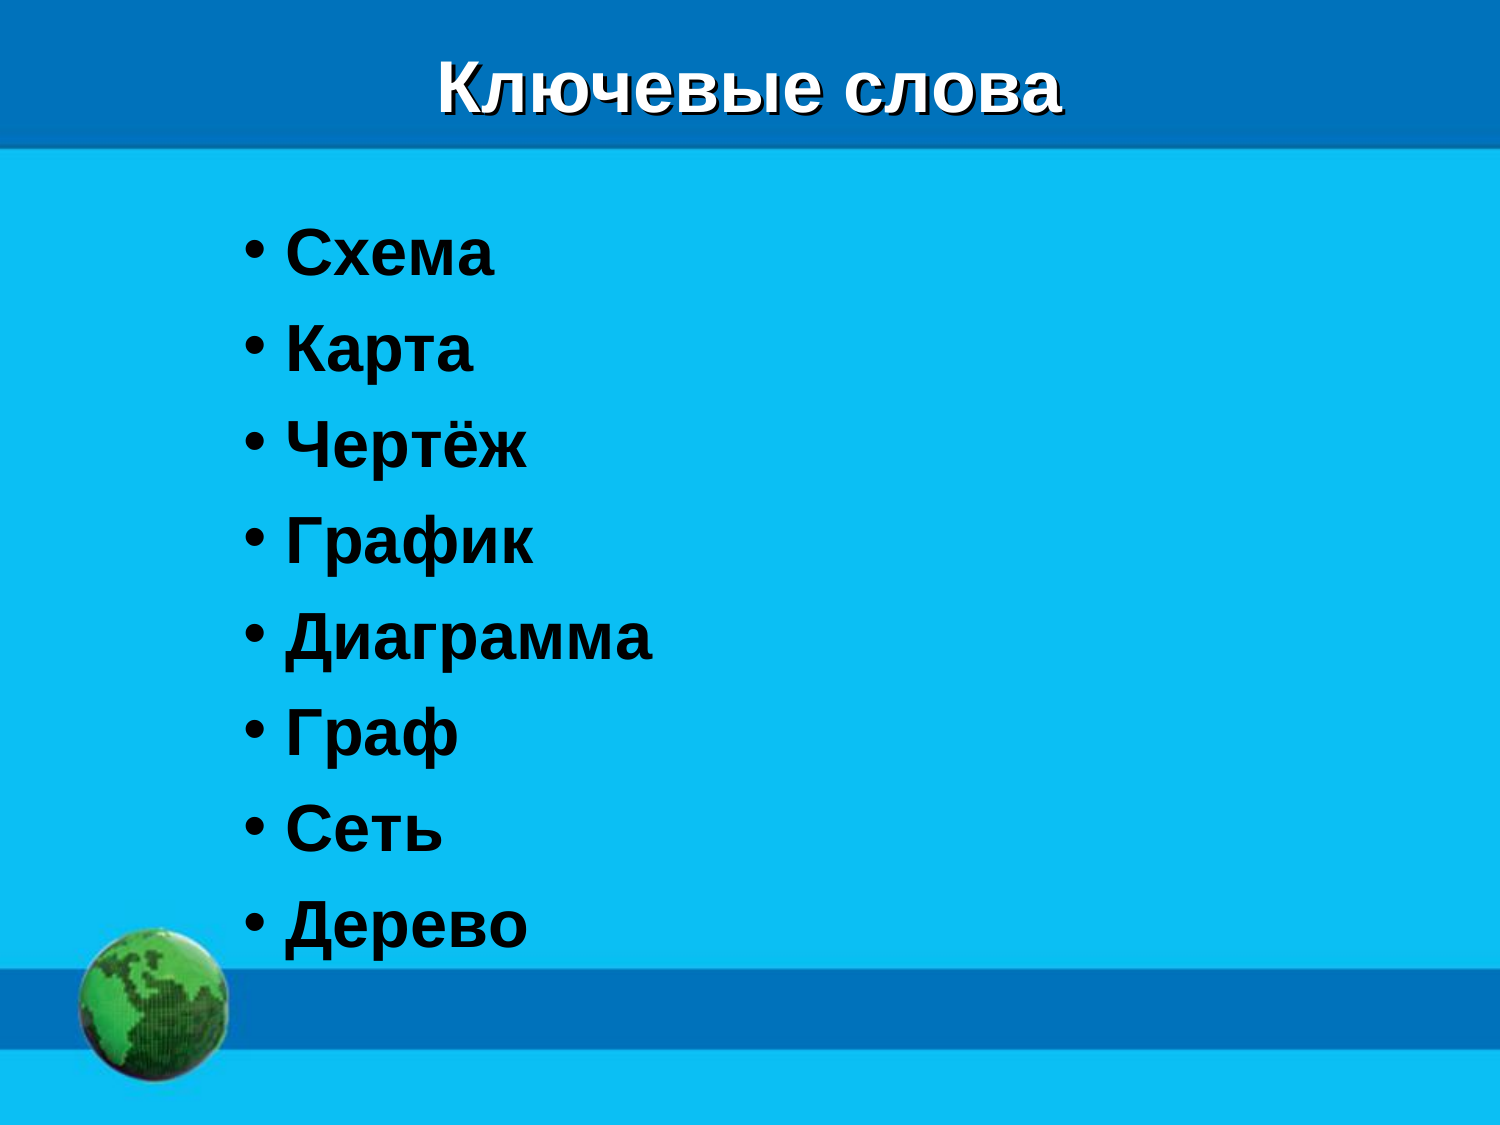

Ключевые слова
 Схема
 Карта
 Чертёж
 График
 Диаграмма
 Граф
 Сеть
 Дерево